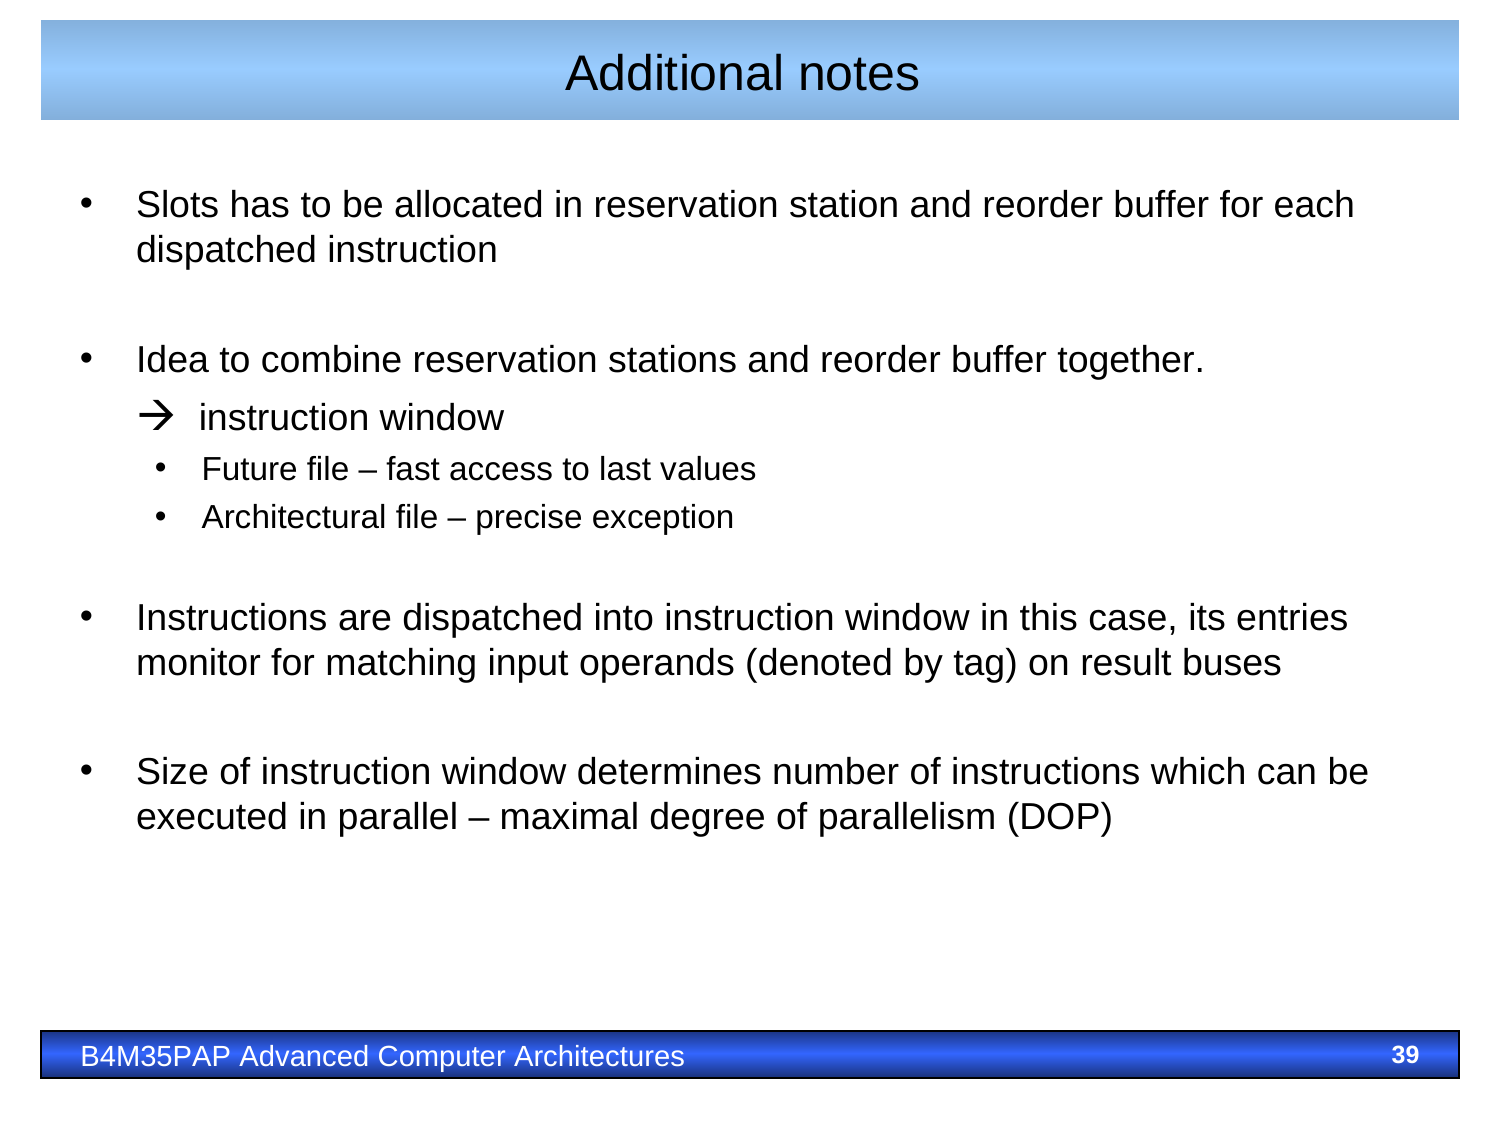

# Additional notes
Slots has to be allocated in reservation station and reorder buffer for each dispatched instruction
Idea to combine reservation stations and reorder buffer together.
 instruction window
Future file – fast access to last values
Architectural file – precise exception
Instructions are dispatched into instruction window in this case, its entries monitor for matching input operands (denoted by tag) on result buses
Size of instruction window determines number of instructions which can be executed in parallel – maximal degree of parallelism (DOP)